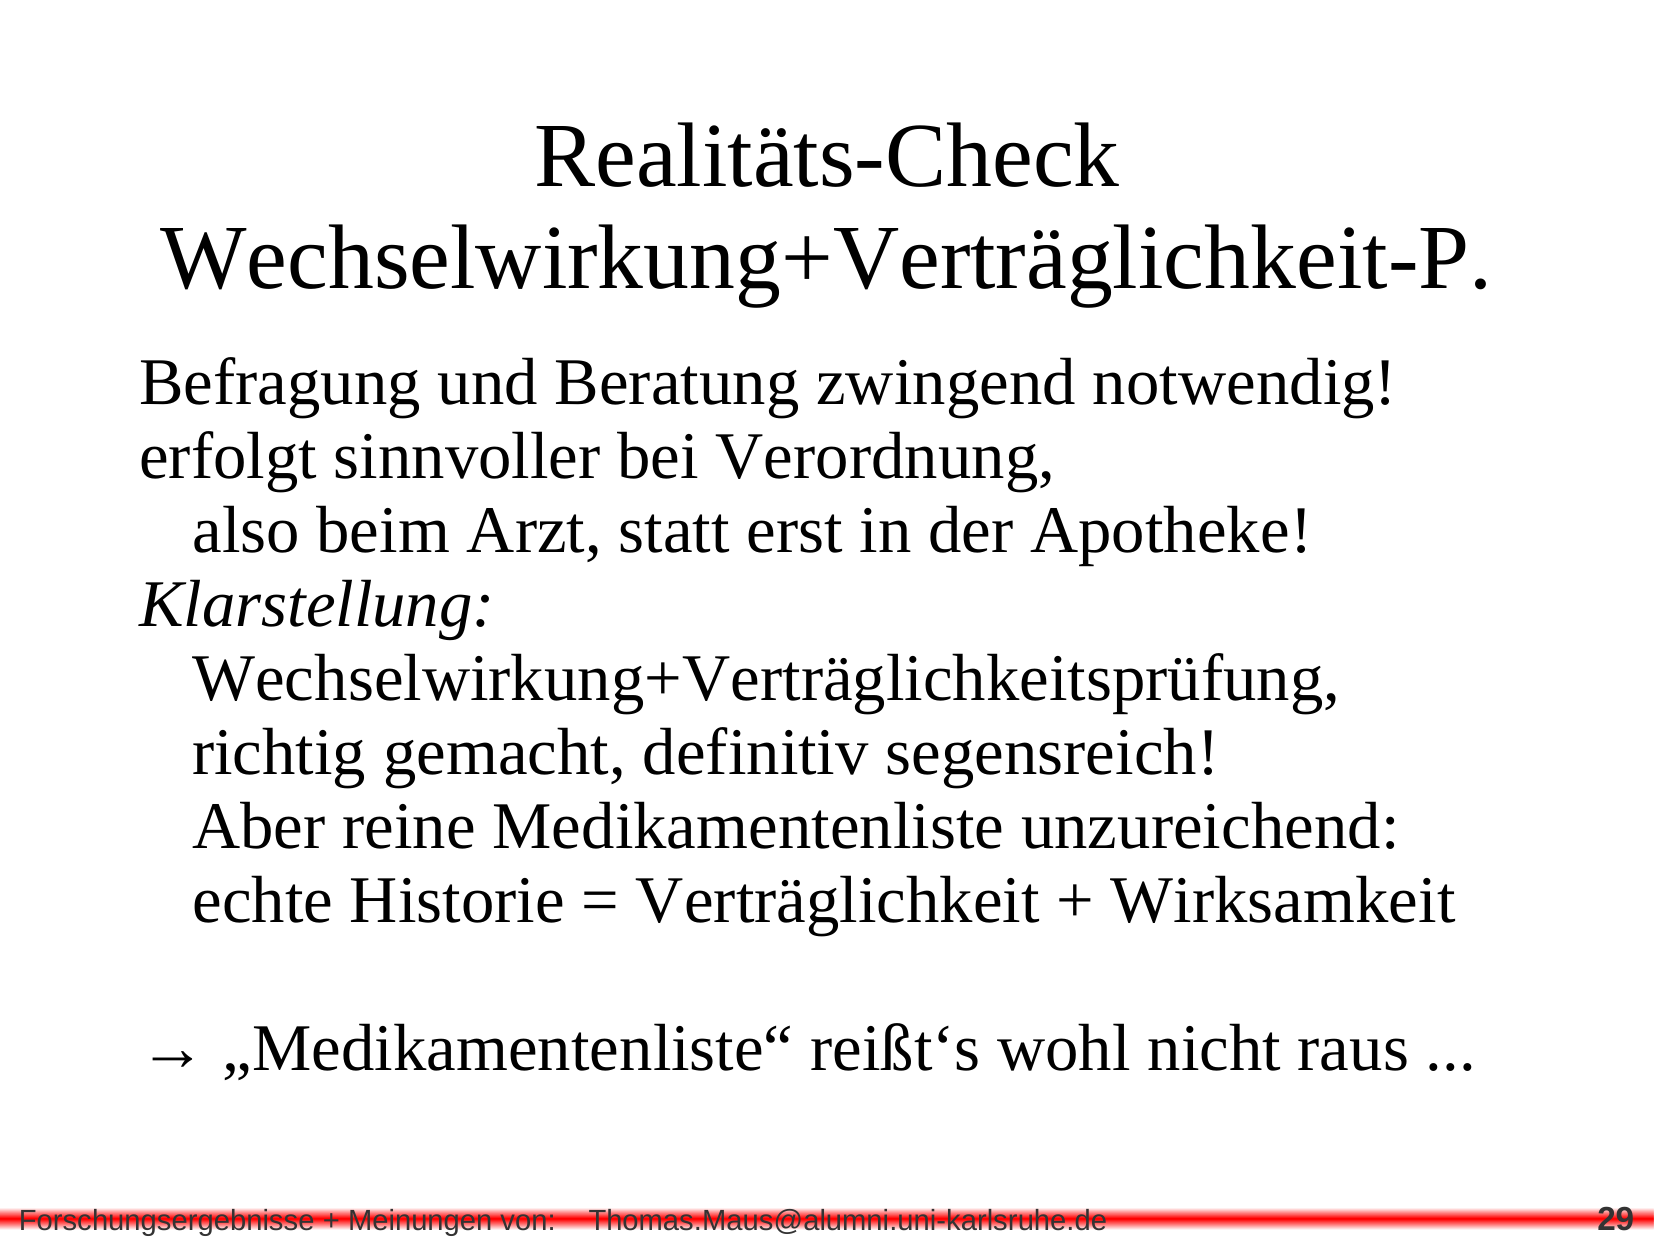

# Realitäts-Check Wechselwirkung+Verträglichkeit-P.
Befragung und Beratung zwingend notwendig!
erfolgt sinnvoller bei Verordnung,
also beim Arzt, statt erst in der Apotheke!
Klarstellung:
Wechselwirkung+Verträglichkeitsprüfung,
richtig gemacht, definitiv segensreich!
Aber reine Medikamentenliste unzureichend: echte Historie = Verträglichkeit + Wirksamkeit
→ „Medikamentenliste“ reißt‘s wohl nicht raus ...